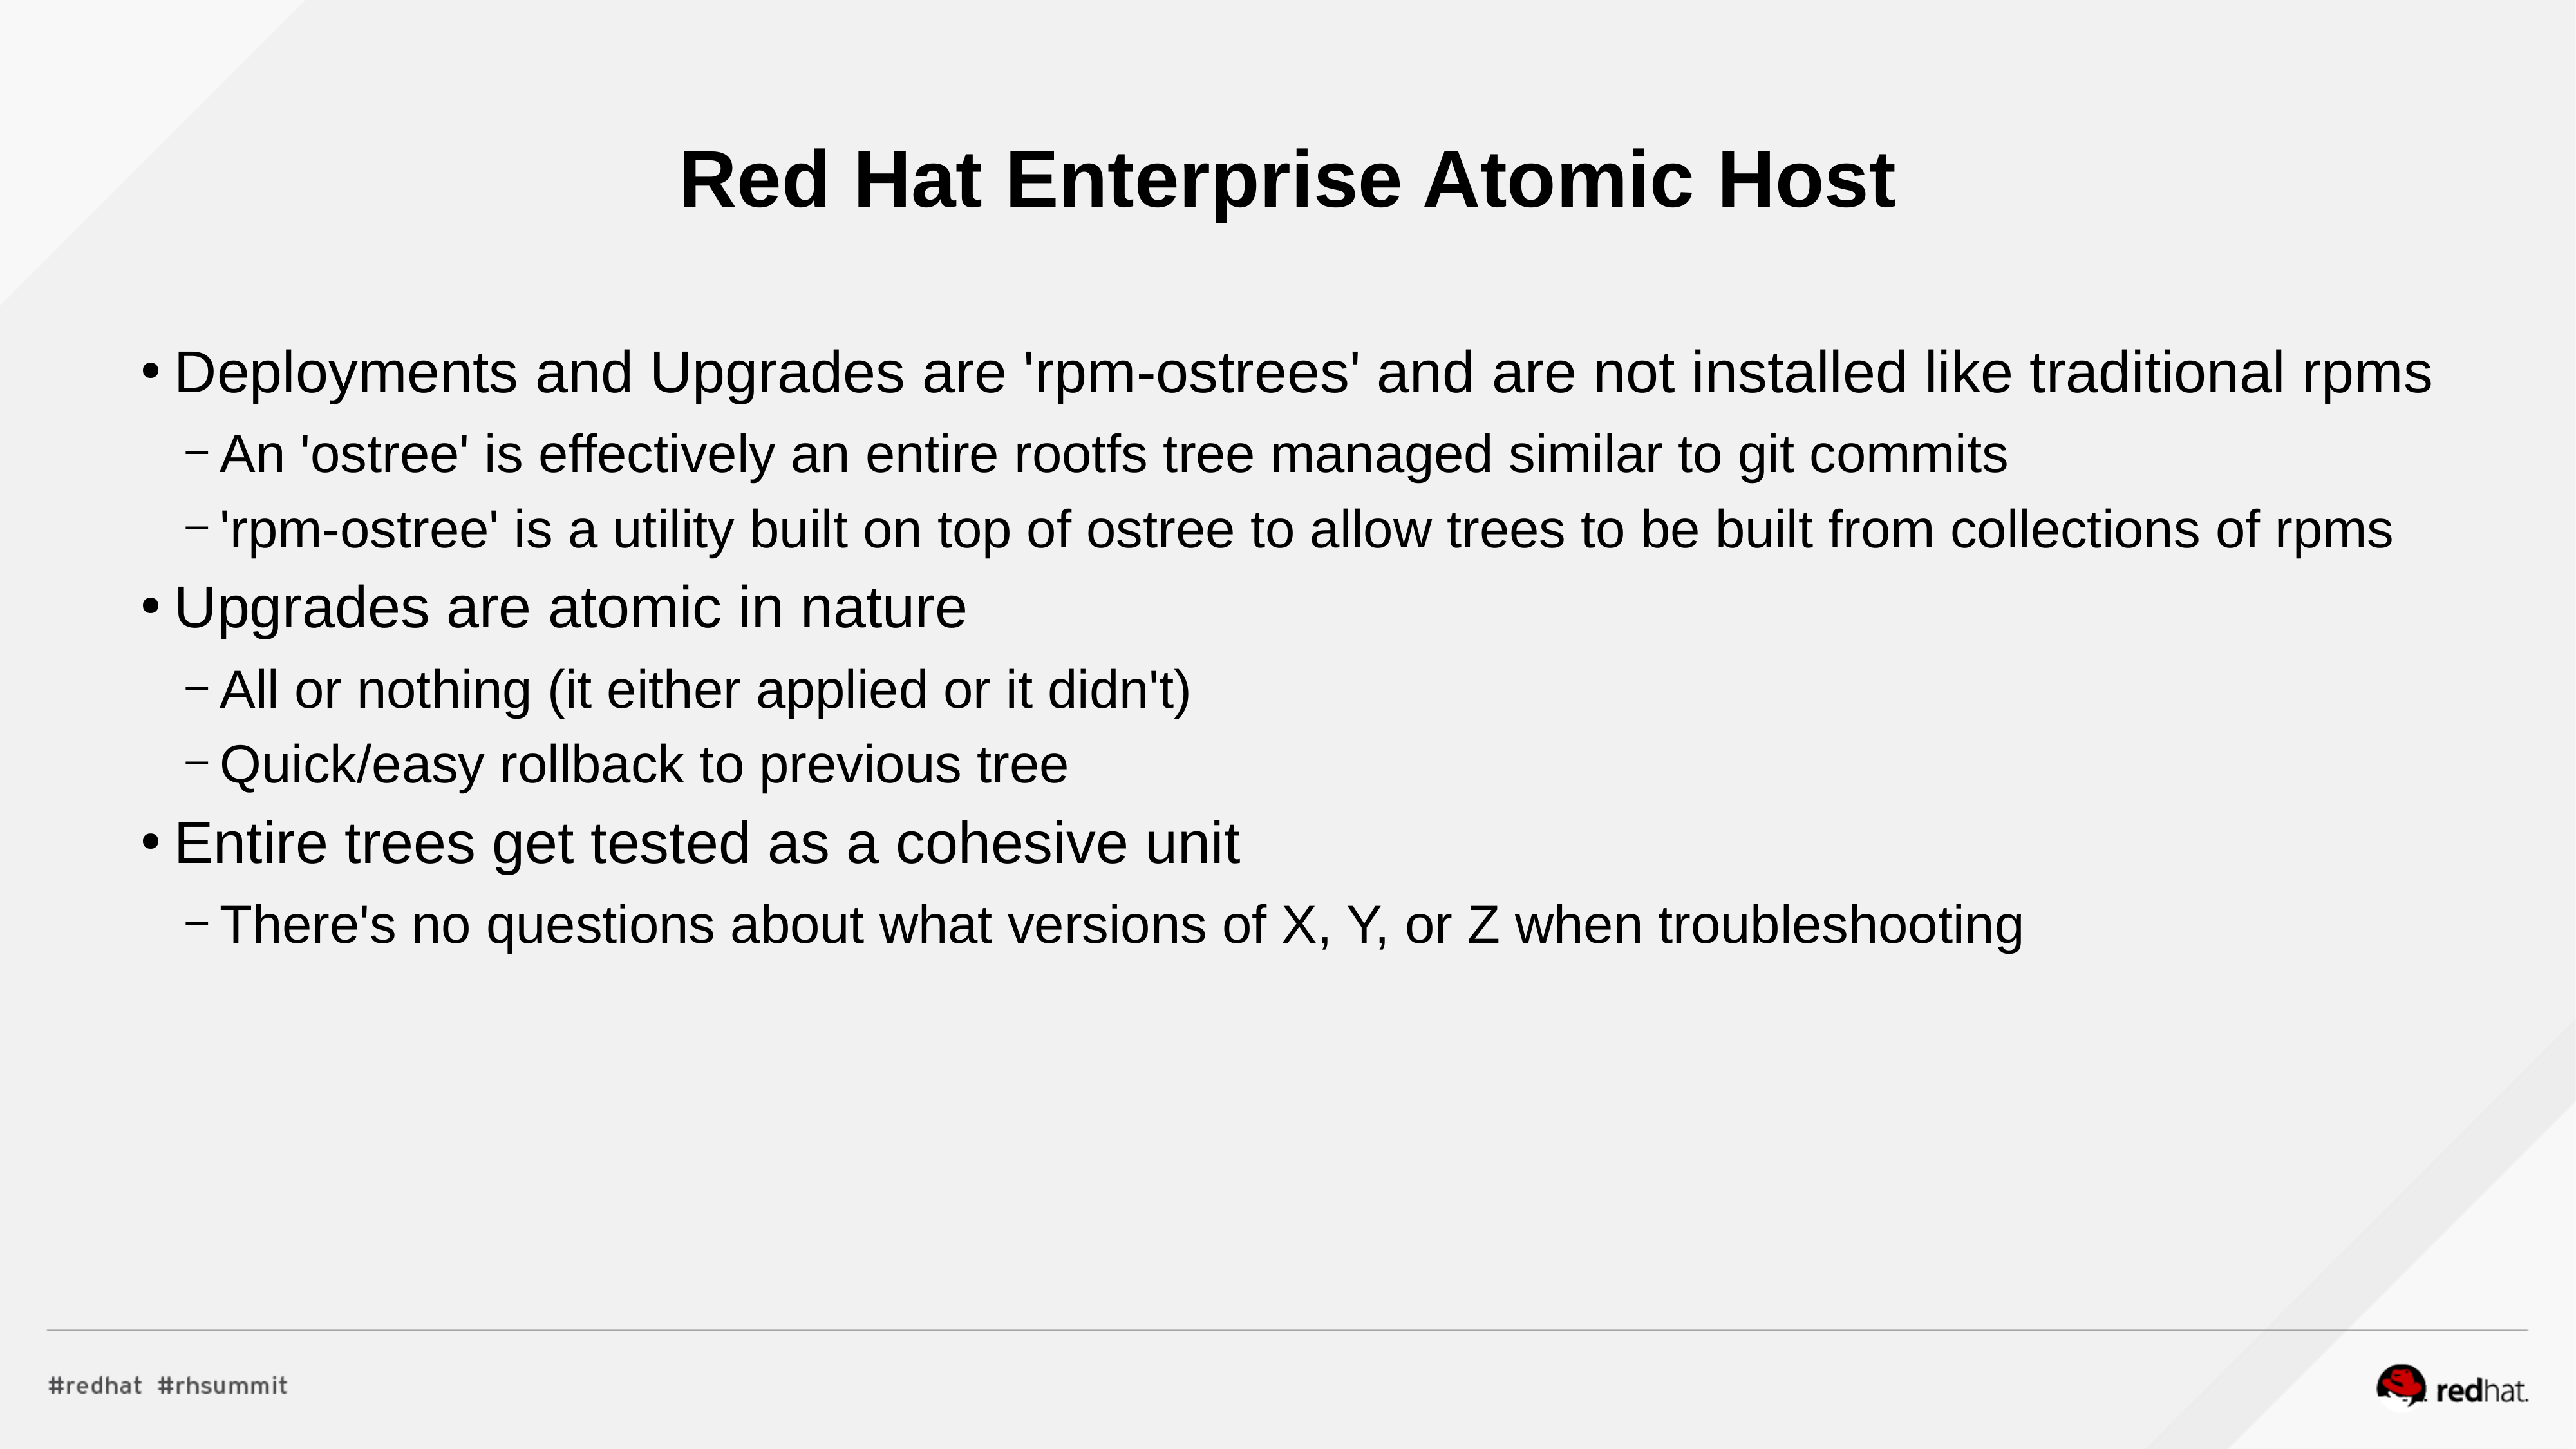

# Red Hat Enterprise Atomic Host
Deployments and Upgrades are 'rpm-ostrees' and are not installed like traditional rpms
An 'ostree' is effectively an entire rootfs tree managed similar to git commits
'rpm-ostree' is a utility built on top of ostree to allow trees to be built from collections of rpms
Upgrades are atomic in nature
All or nothing (it either applied or it didn't)
Quick/easy rollback to previous tree
Entire trees get tested as a cohesive unit
There's no questions about what versions of X, Y, or Z when troubleshooting